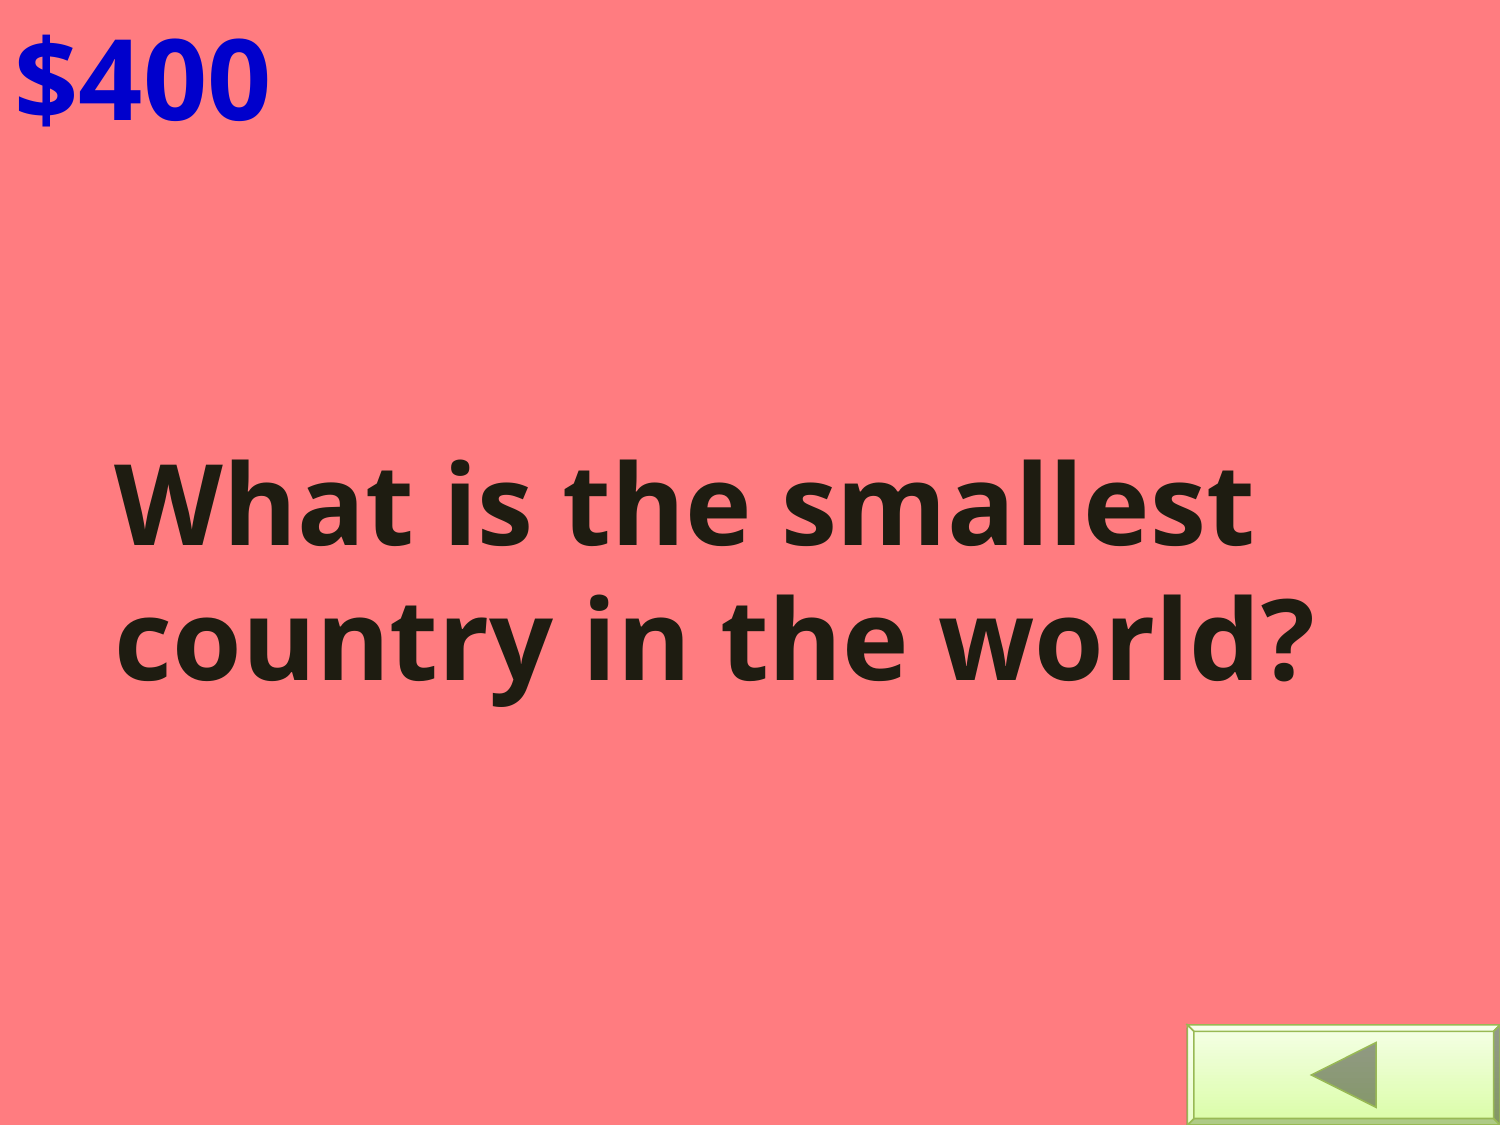

$400
What is the smallest country in the world?